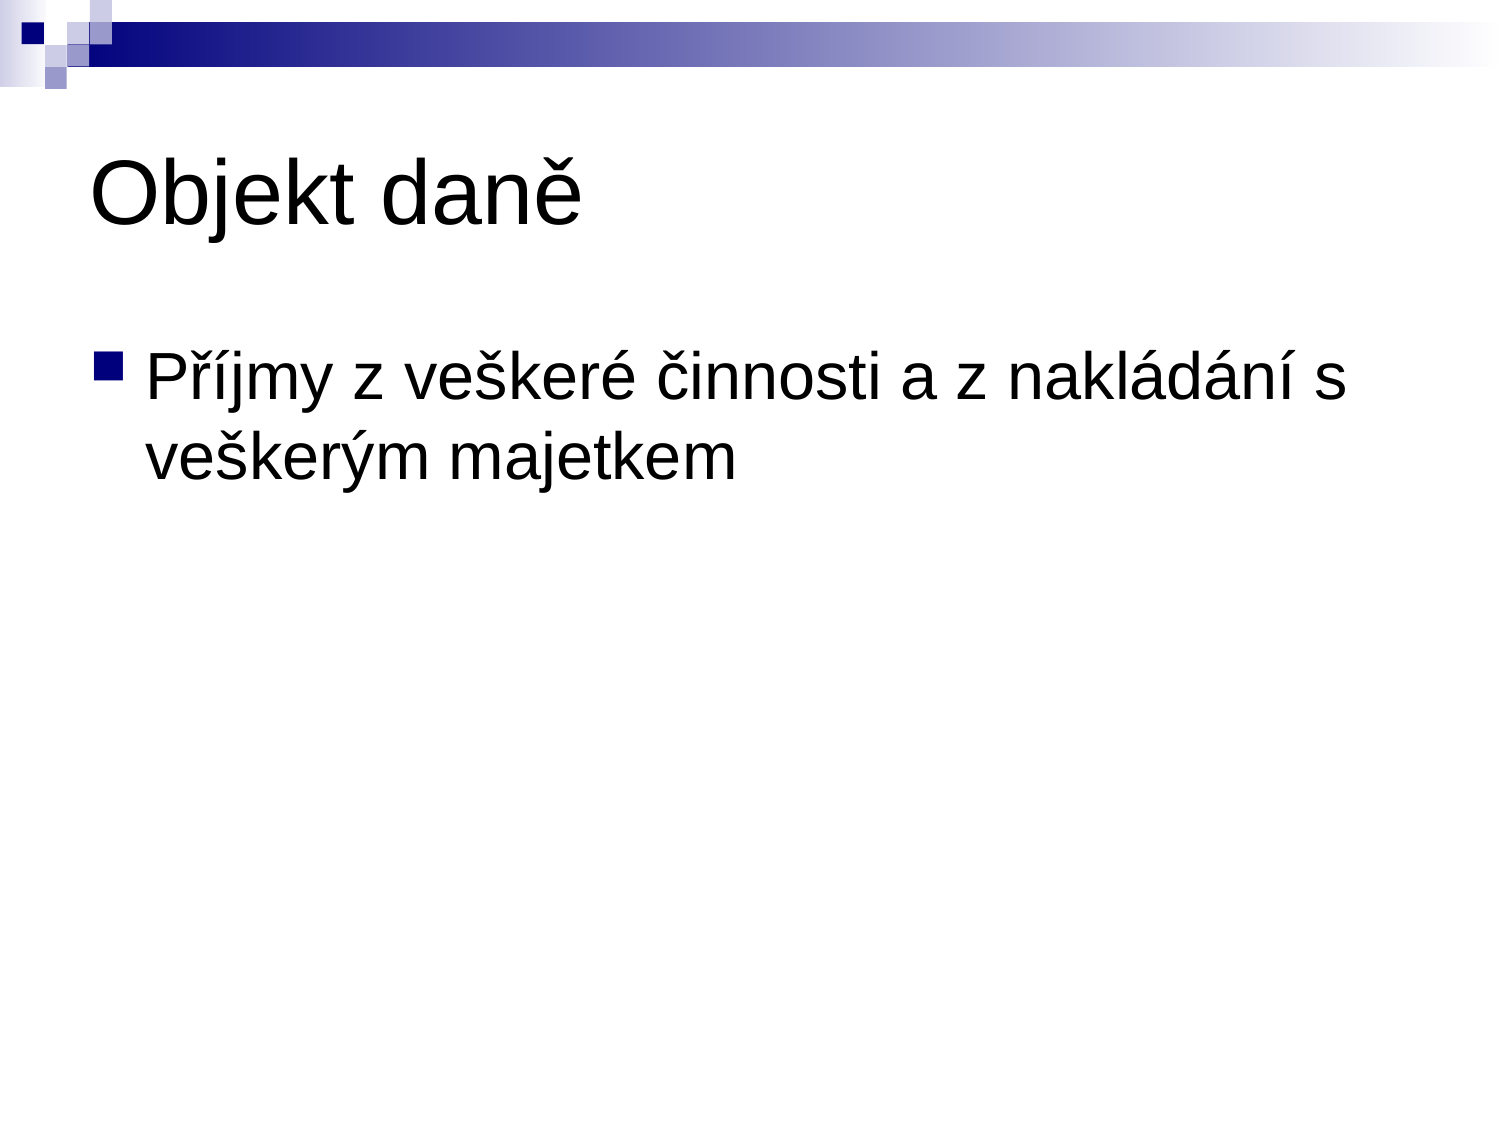

# Objekt daně
Příjmy z veškeré činnosti a z nakládání s veškerým majetkem